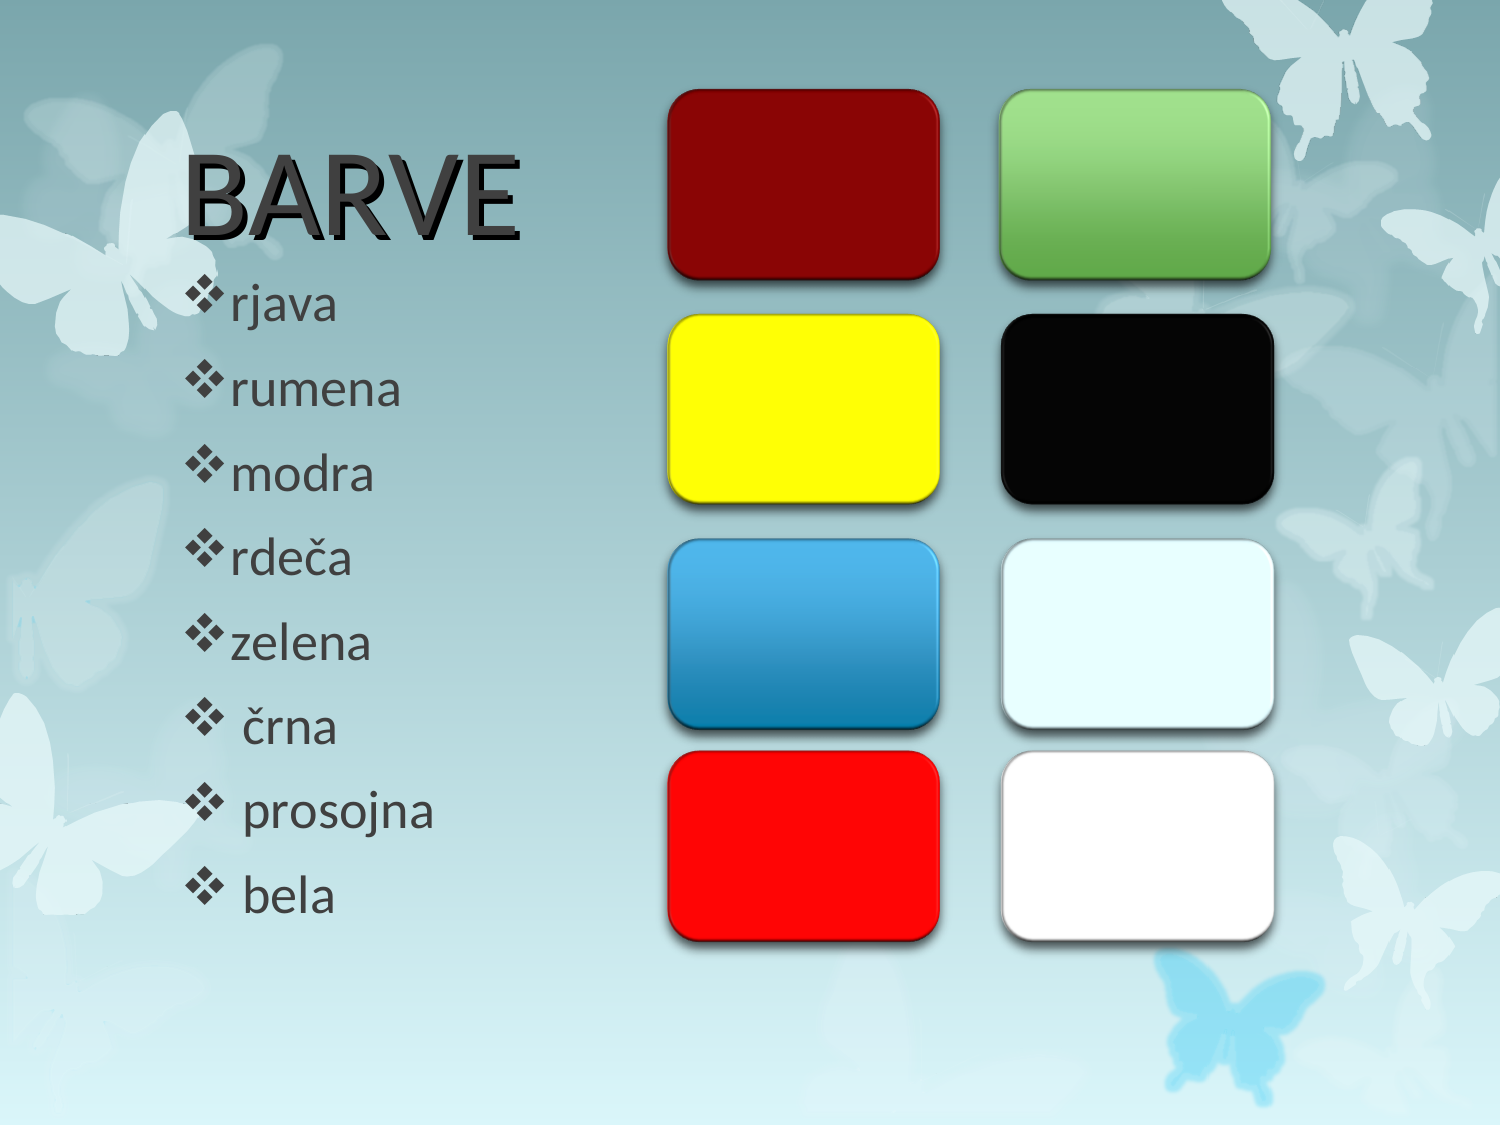

# BARVE
rjava
rumena
modra
rdeča
zelena
 črna
 prosojna
 bela